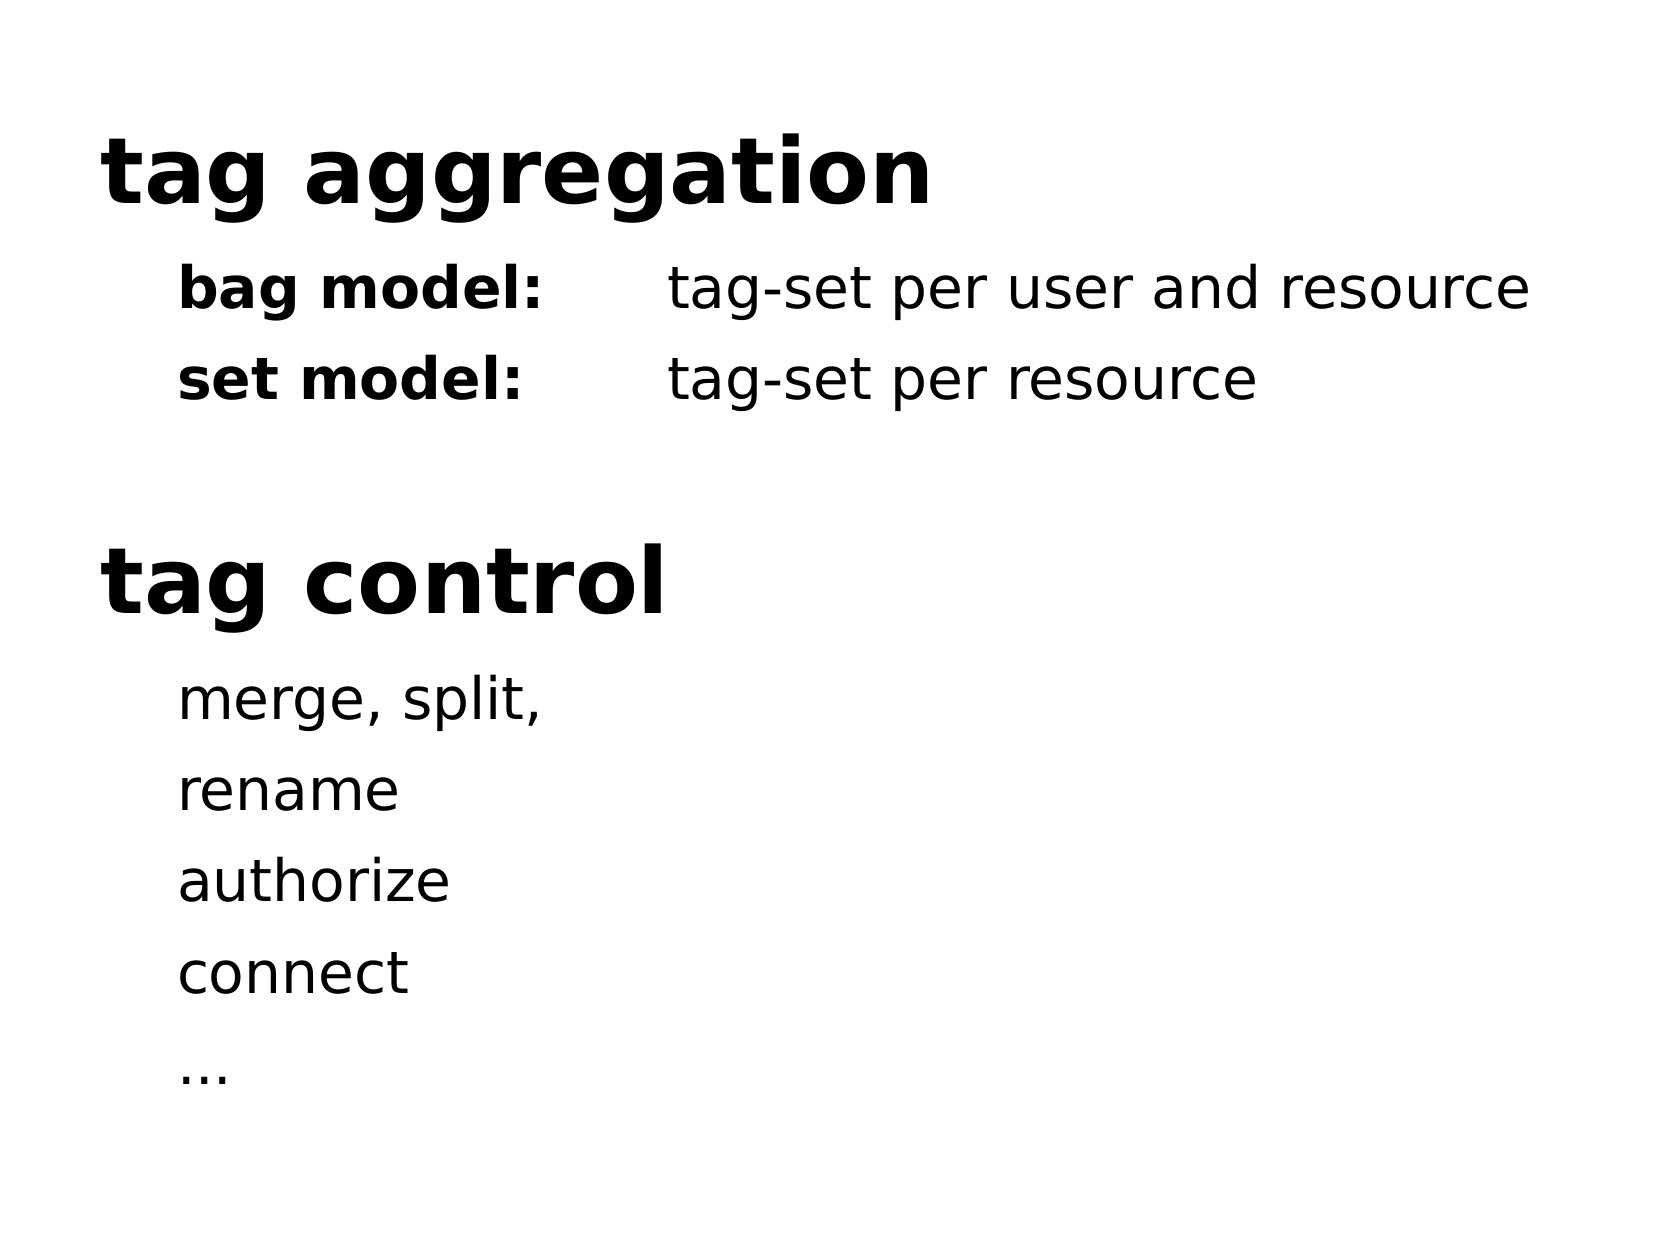

# tag aggregation
bag model:		tag-set per user and resource
set model:		tag-set per resource
tag control
merge, split,
rename
authorize
connect
...